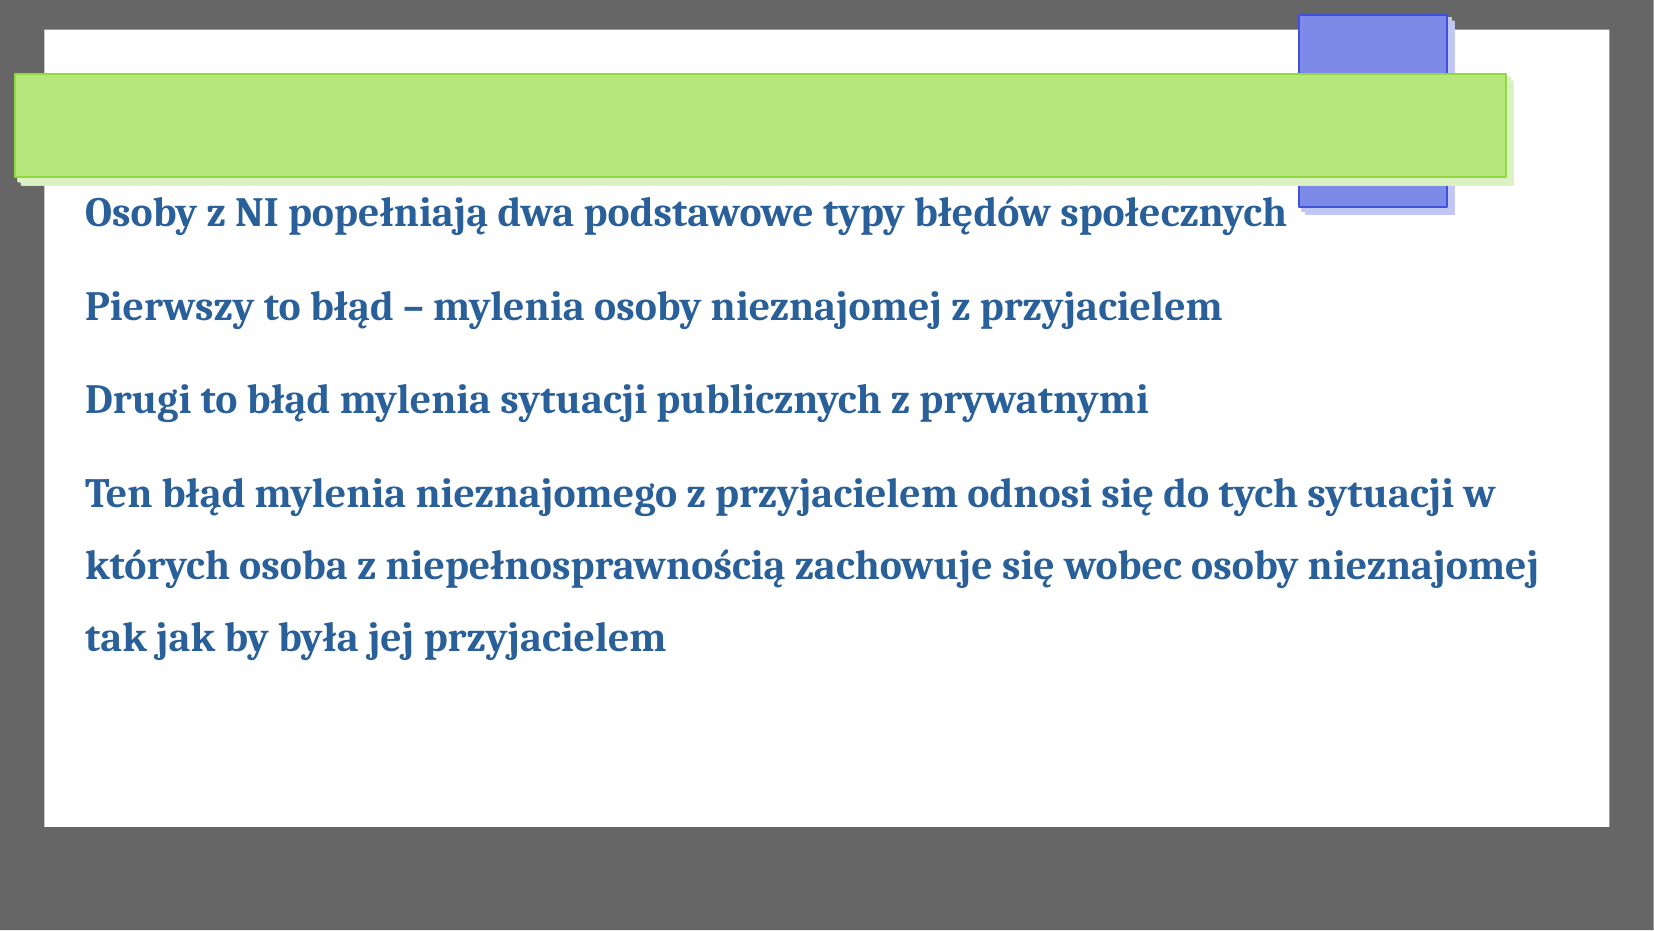

# Osoby z NI popełniają dwa podstawowe typy błędów społecznych
Pierwszy to błąd – mylenia osoby nieznajomej z przyjacielem
Drugi to błąd mylenia sytuacji publicznych z prywatnymi
Ten błąd mylenia nieznajomego z przyjacielem odnosi się do tych sytuacji w których osoba z niepełnosprawnością zachowuje się wobec osoby nieznajomej tak jak by była jej przyjacielem